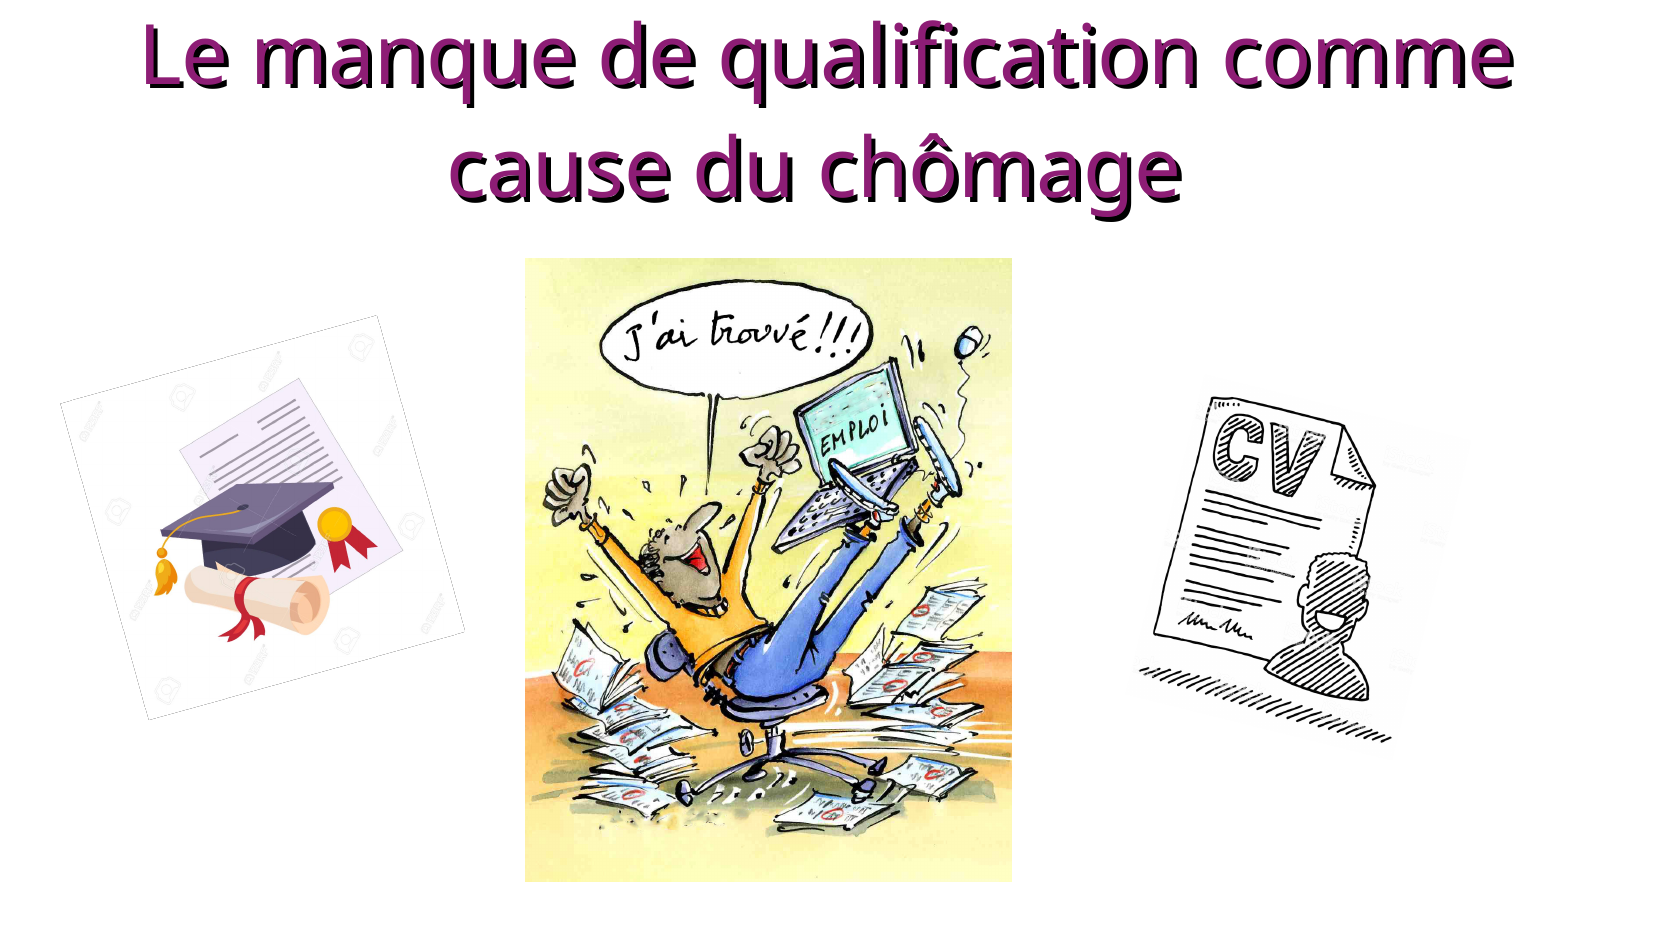

# Le manque de qualification comme cause du chômage